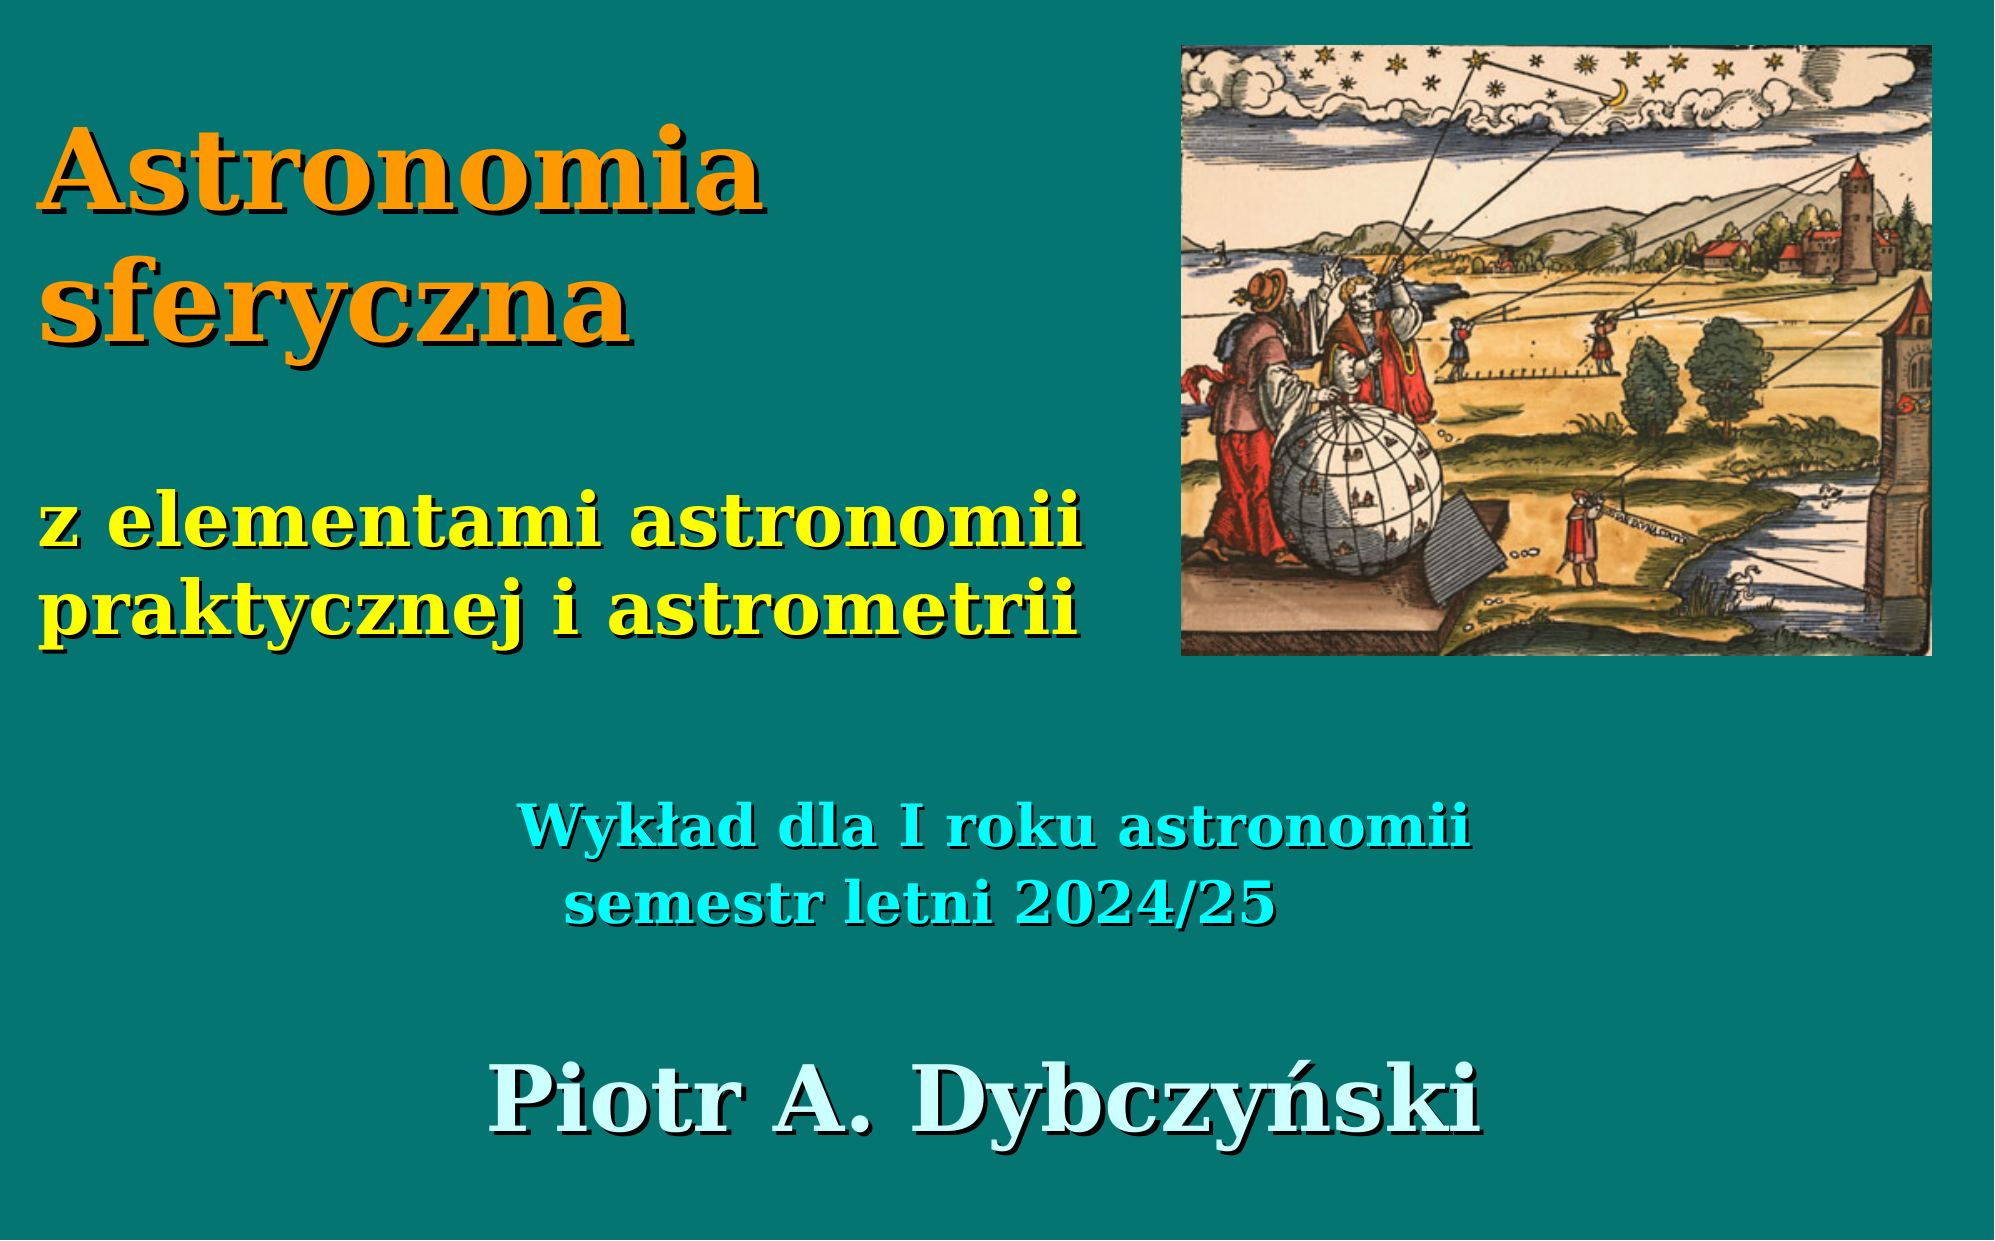

# Astronomia sferyczna z elementami astronomii praktycznej i astrometrii Wykład dla I roku astronomii semestr letni 2024/25 Piotr A. Dybczyński